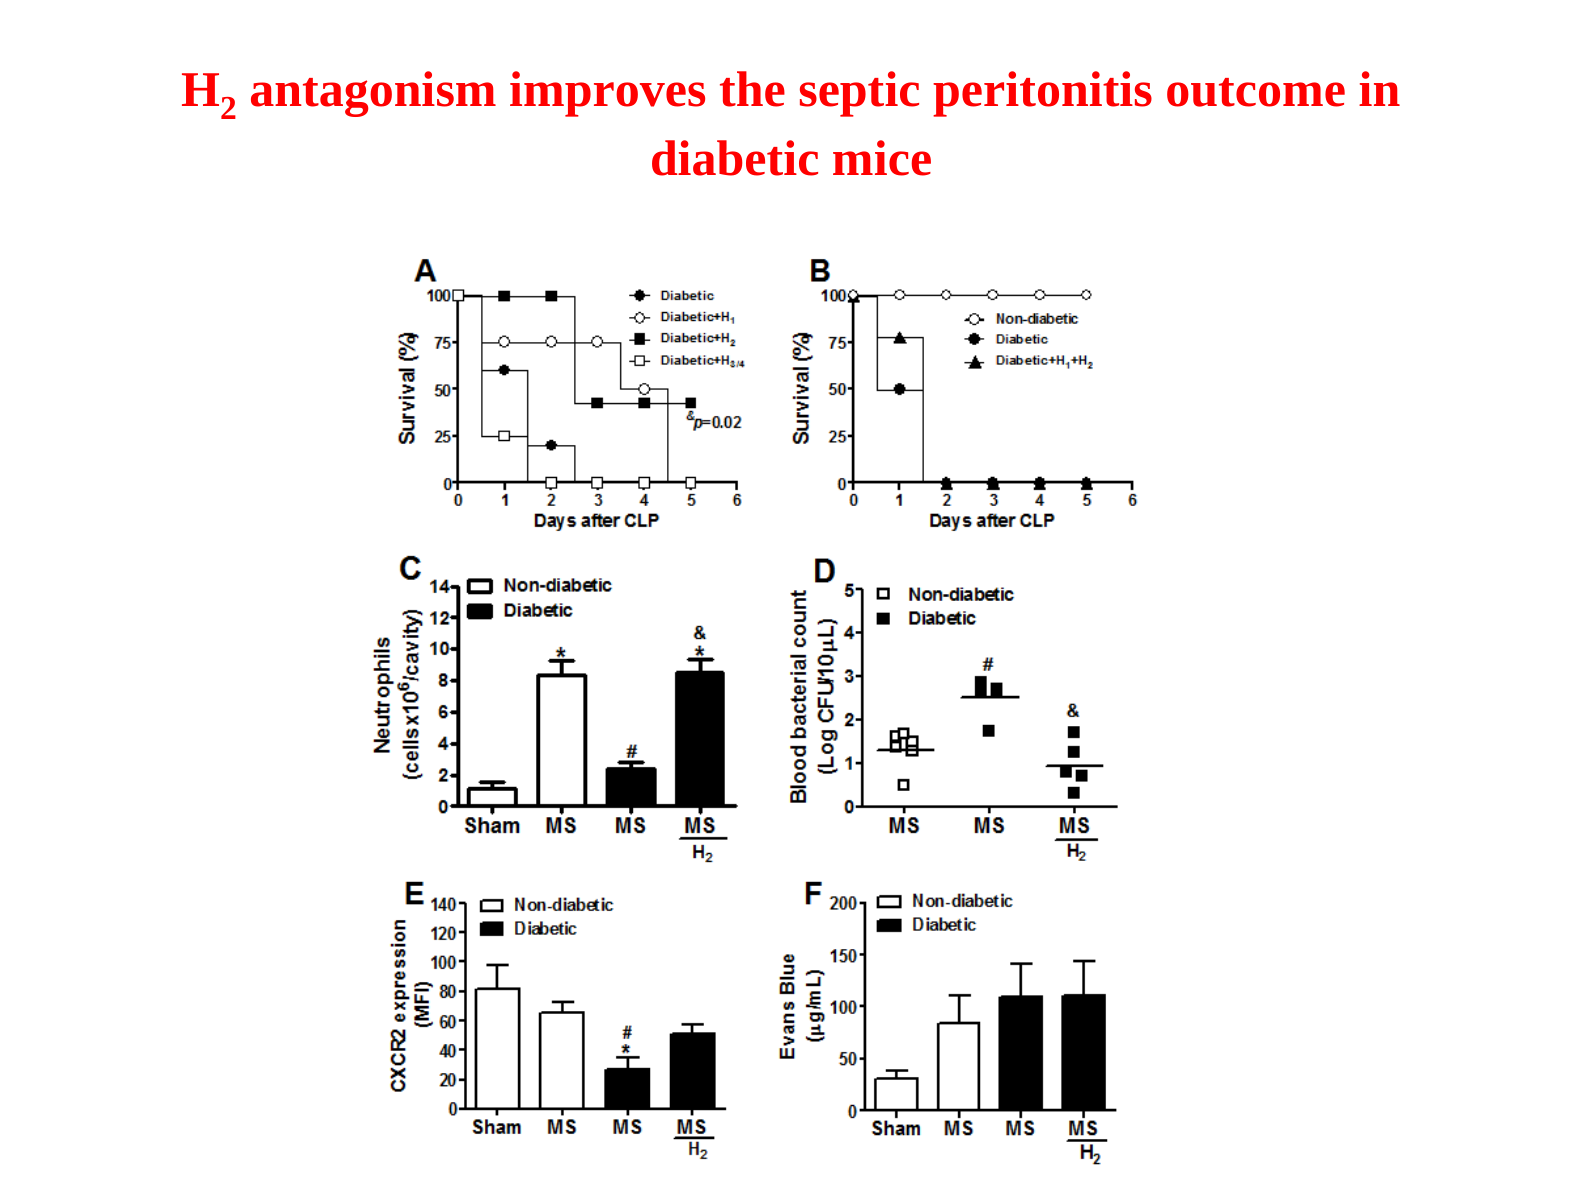

# H2 antagonism improves the septic peritonitis outcome in diabetic mice